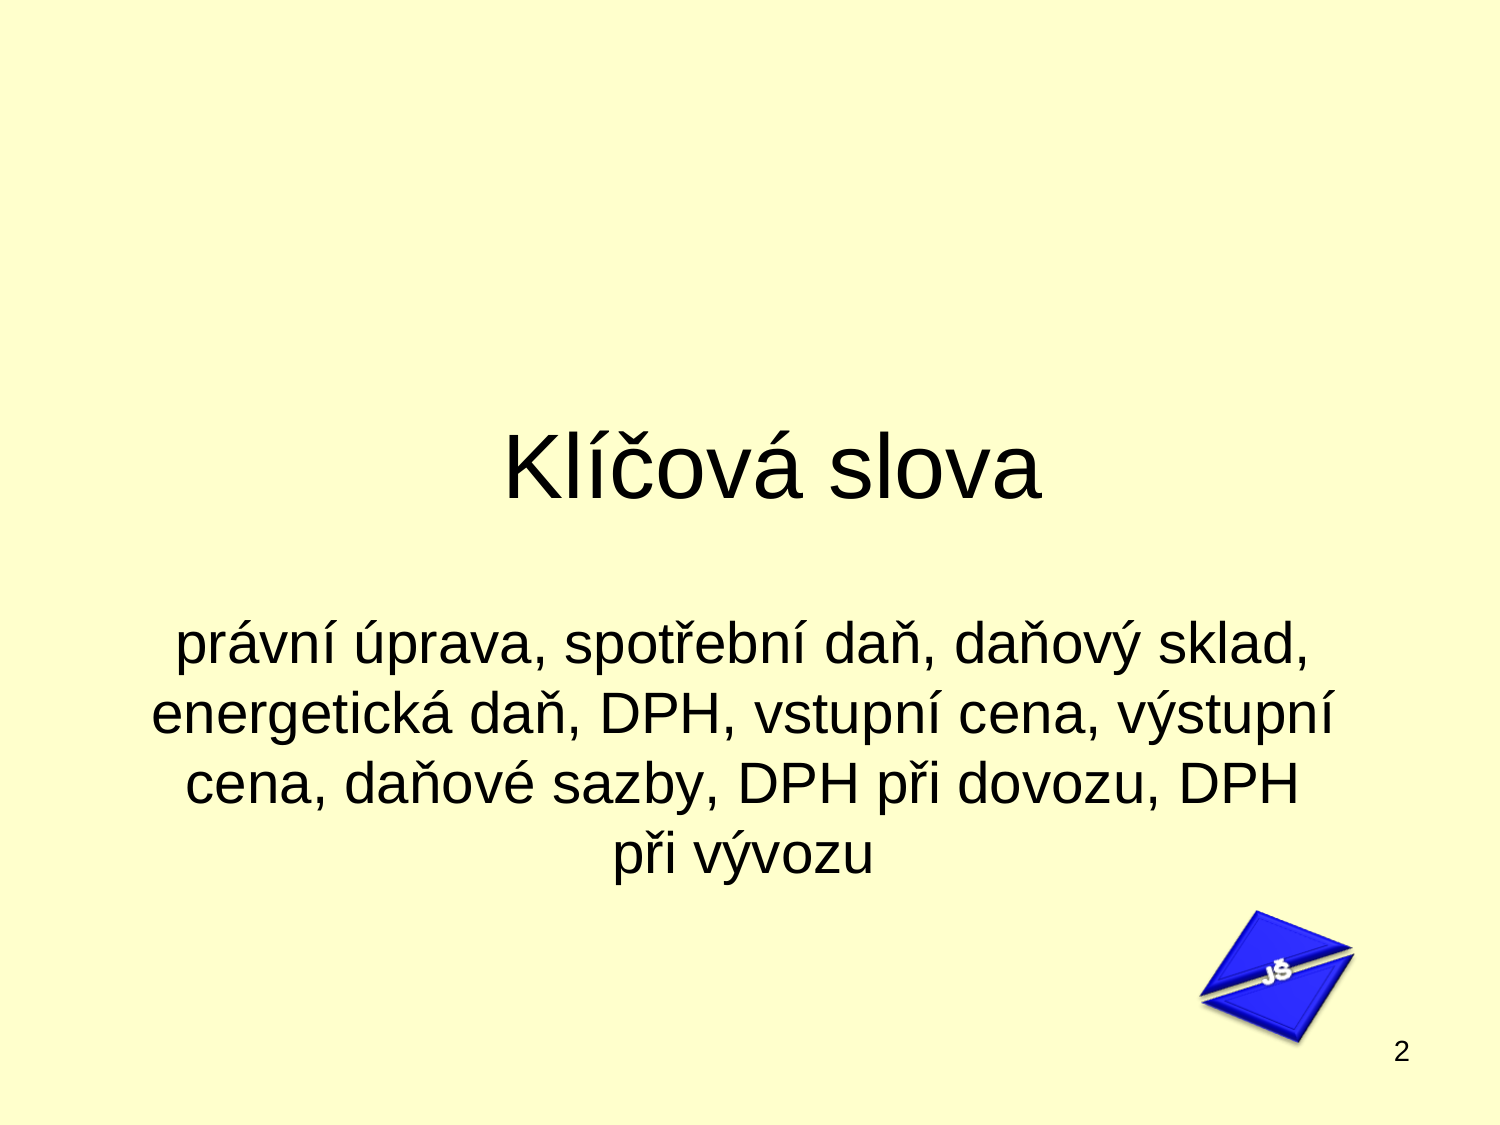

# Klíčová slova
právní úprava, spotřební daň, daňový sklad, energetická daň, DPH, vstupní cena, výstupní cena, daňové sazby, DPH při dovozu, DPH při vývozu